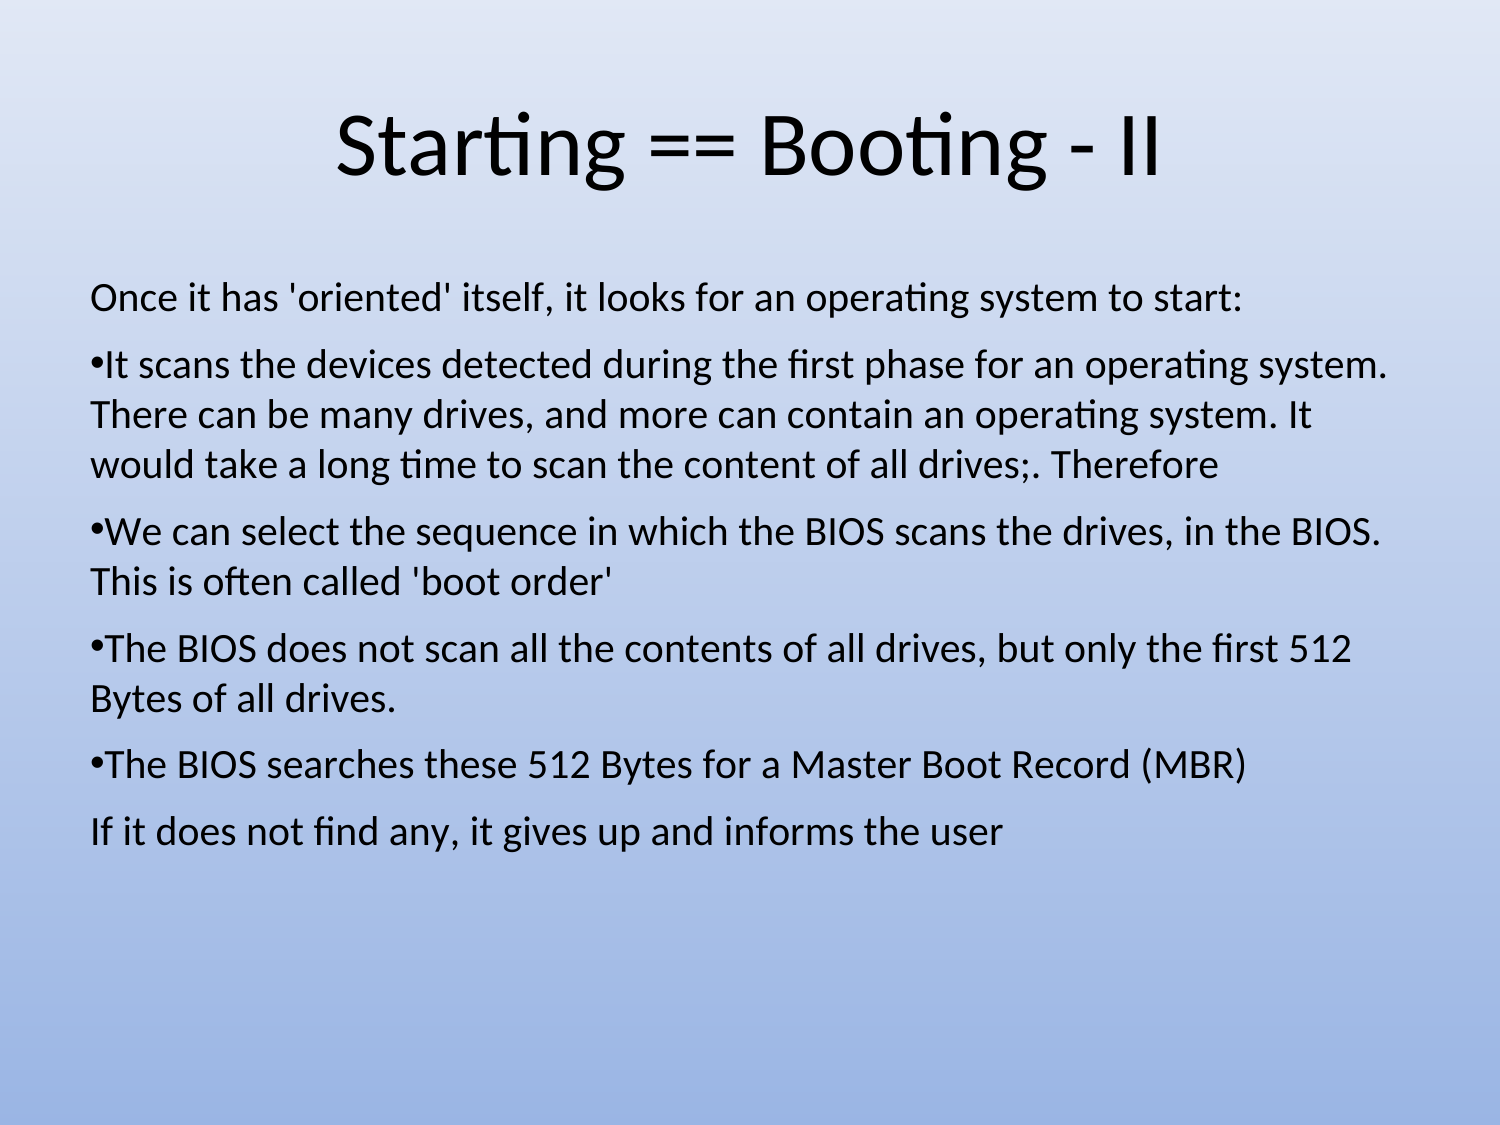

# Starting == Booting - II
Once it has 'oriented' itself, it looks for an operating system to start:
It scans the devices detected during the first phase for an operating system. There can be many drives, and more can contain an operating system. It would take a long time to scan the content of all drives;. Therefore
We can select the sequence in which the BIOS scans the drives, in the BIOS. This is often called 'boot order'
The BIOS does not scan all the contents of all drives, but only the first 512 Bytes of all drives.
The BIOS searches these 512 Bytes for a Master Boot Record (MBR)
If it does not find any, it gives up and informs the user